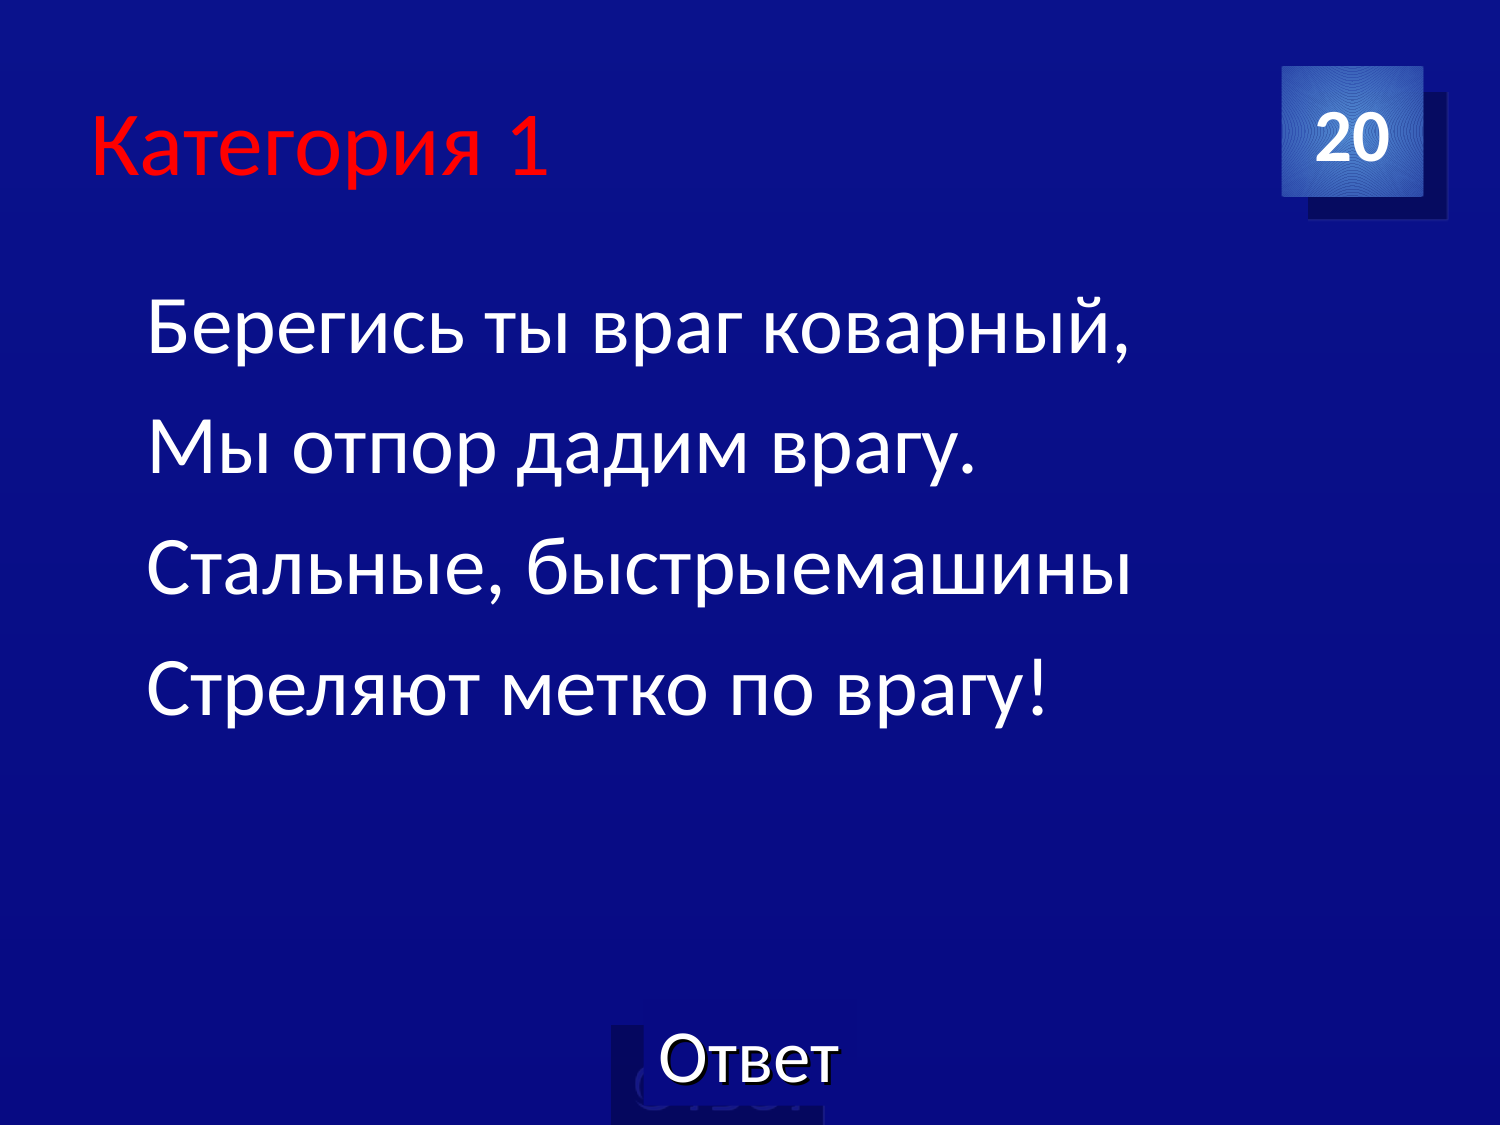

# Категория 1
20
Берегись ты враг коварный,
Мы отпор дадим врагу.
Стальные, быстрыемашины
Стреляют метко по врагу!